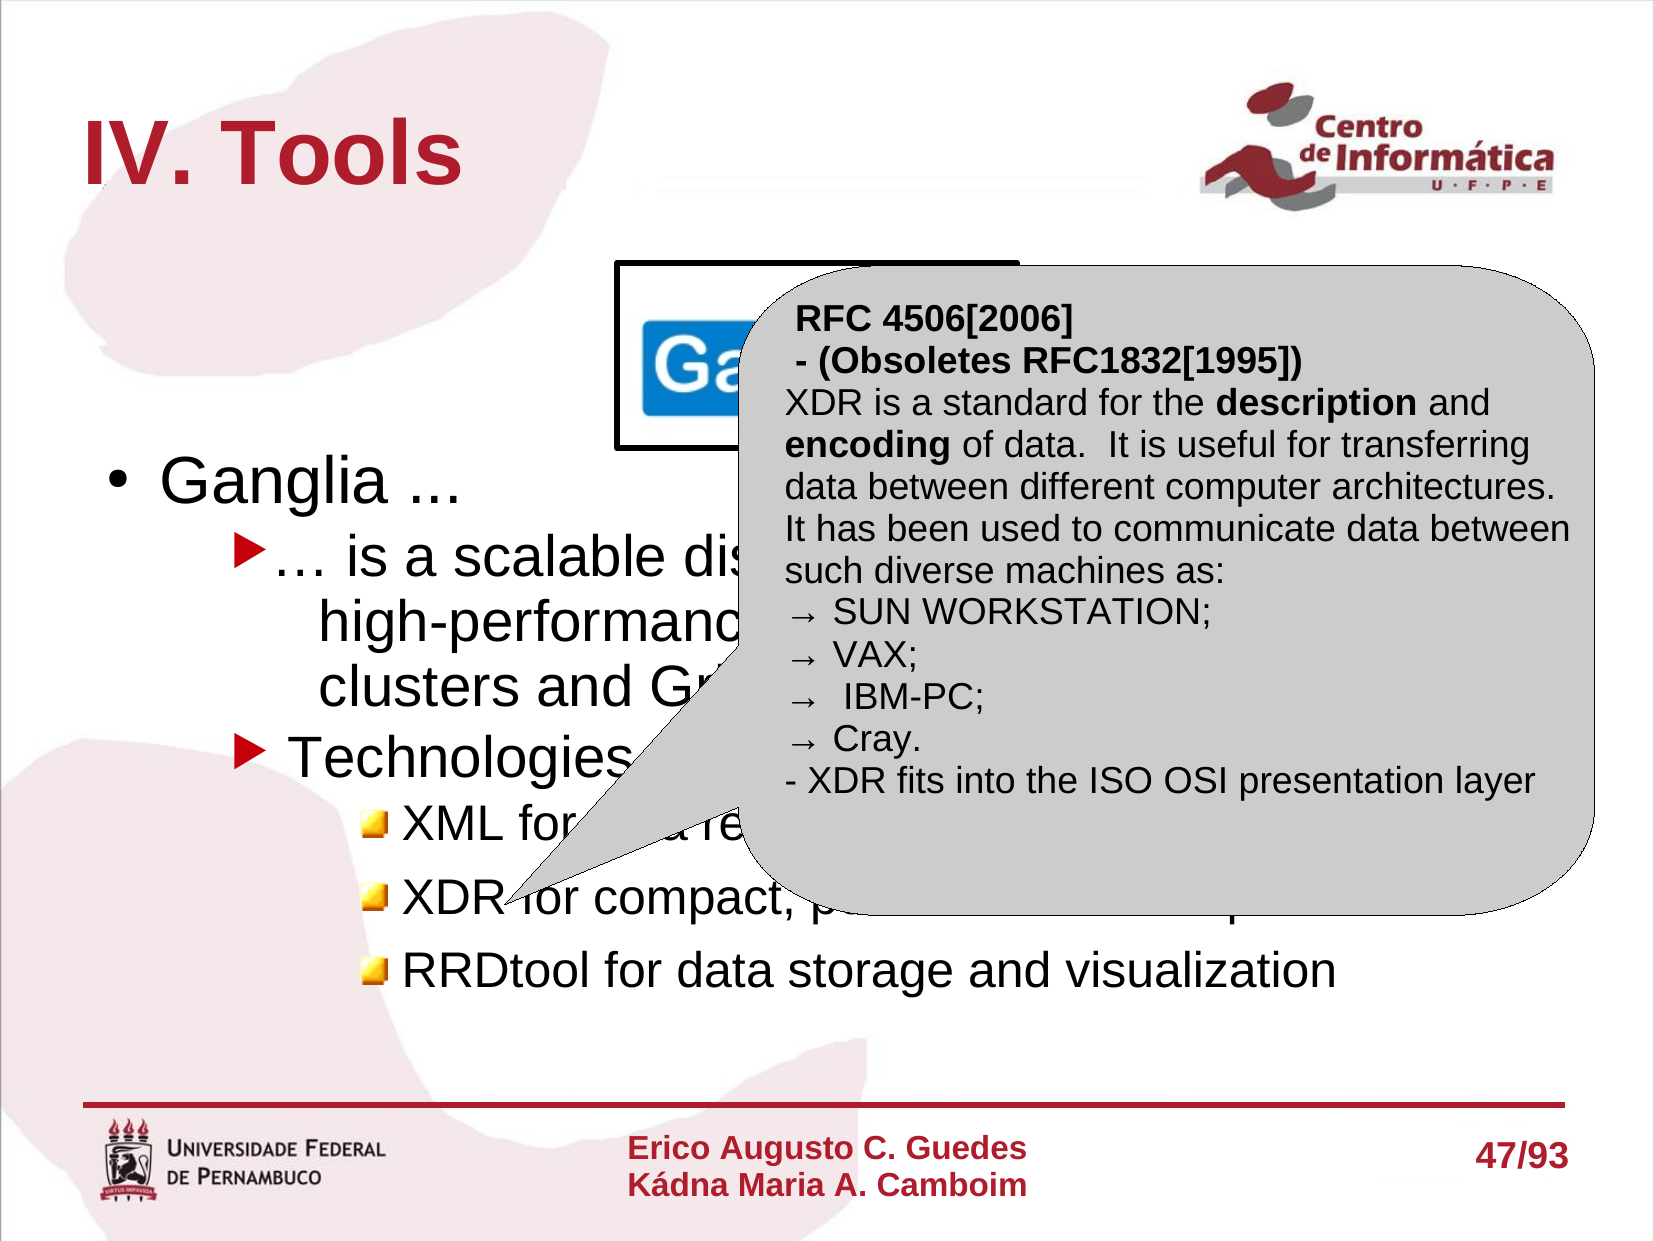

# IV. Tools
 RFC 4506[2006]
 - (Obsoletes RFC1832[1995])
XDR is a standard for the description and
encoding of data. It is useful for transferring
data between different computer architectures.
It has been used to communicate data between
such diverse machines as:
→ SUN WORKSTATION;
→ VAX;
→ IBM-PC;
→ Cray.
- XDR fits into the ISO OSI presentation layer
Ganglia ...
… is a scalable distributed monitoring system for high-performance computing systems such as clusters and Grids.
 Technologies used:
XML for data representation;
XDR for compact, portable data transport
RRDtool for data storage and visualization